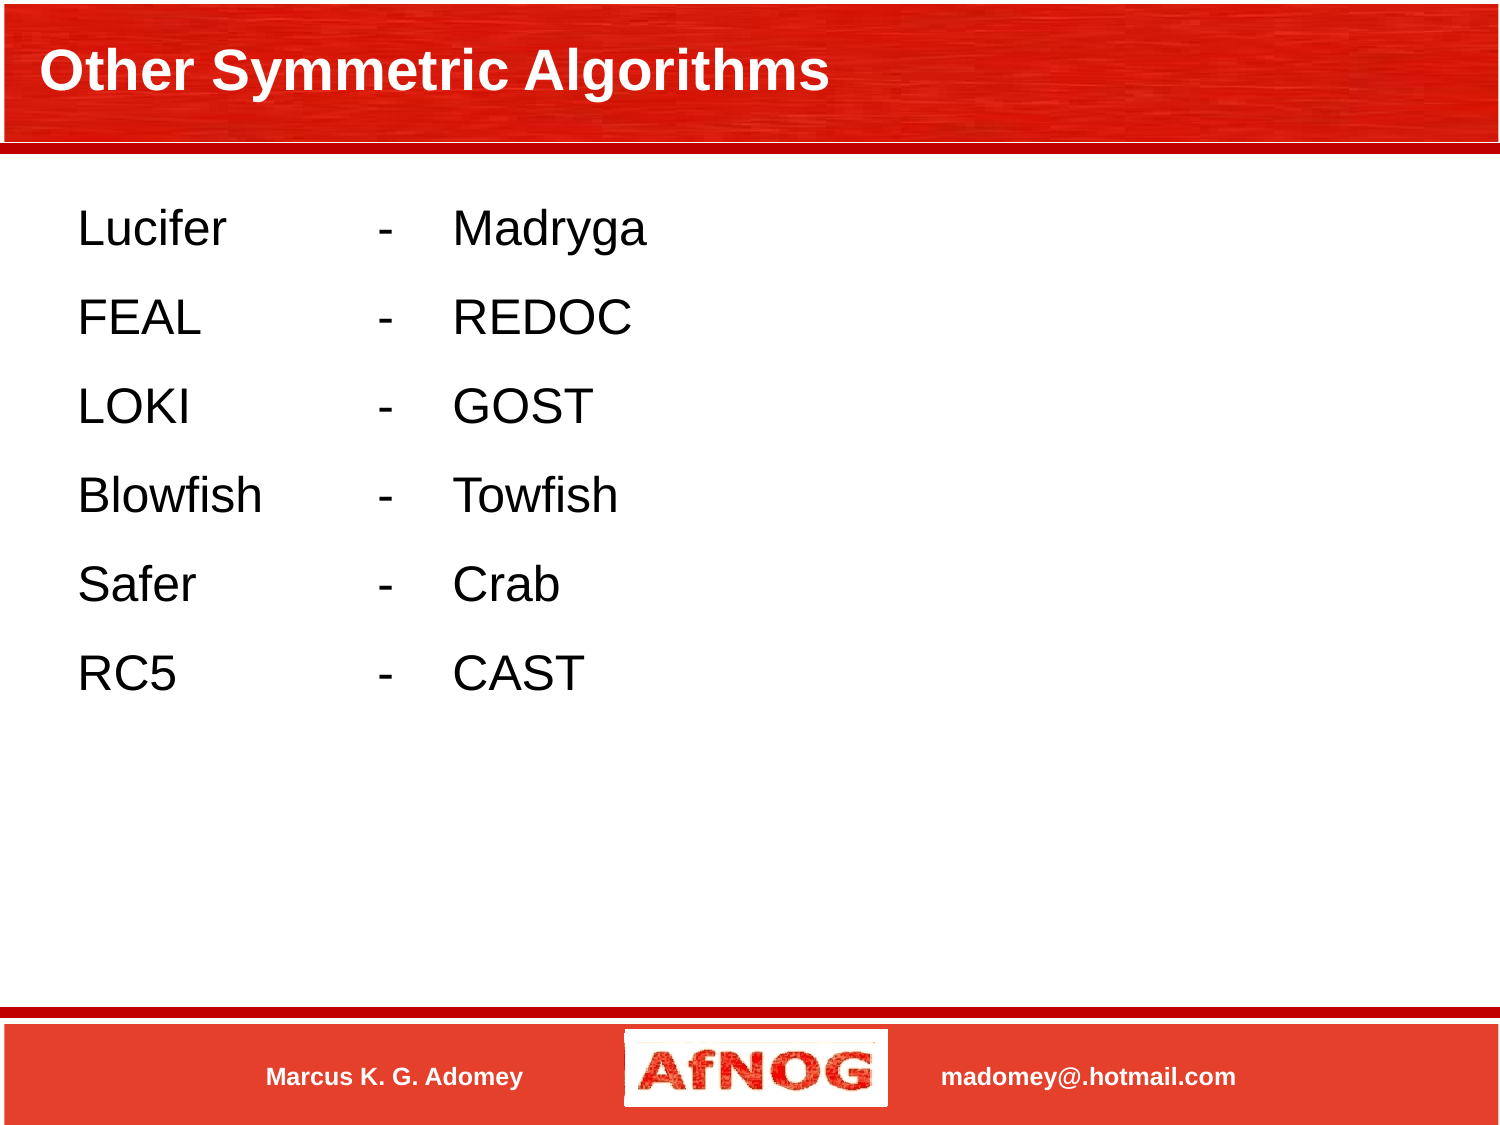

Other Symmetric Algorithms
Lucifer		- 	Madryga
FEAL			-	REDOC
LOKI			-	GOST
Blowfish		-	Towfish
Safer			-	Crab
RC5			-	CAST